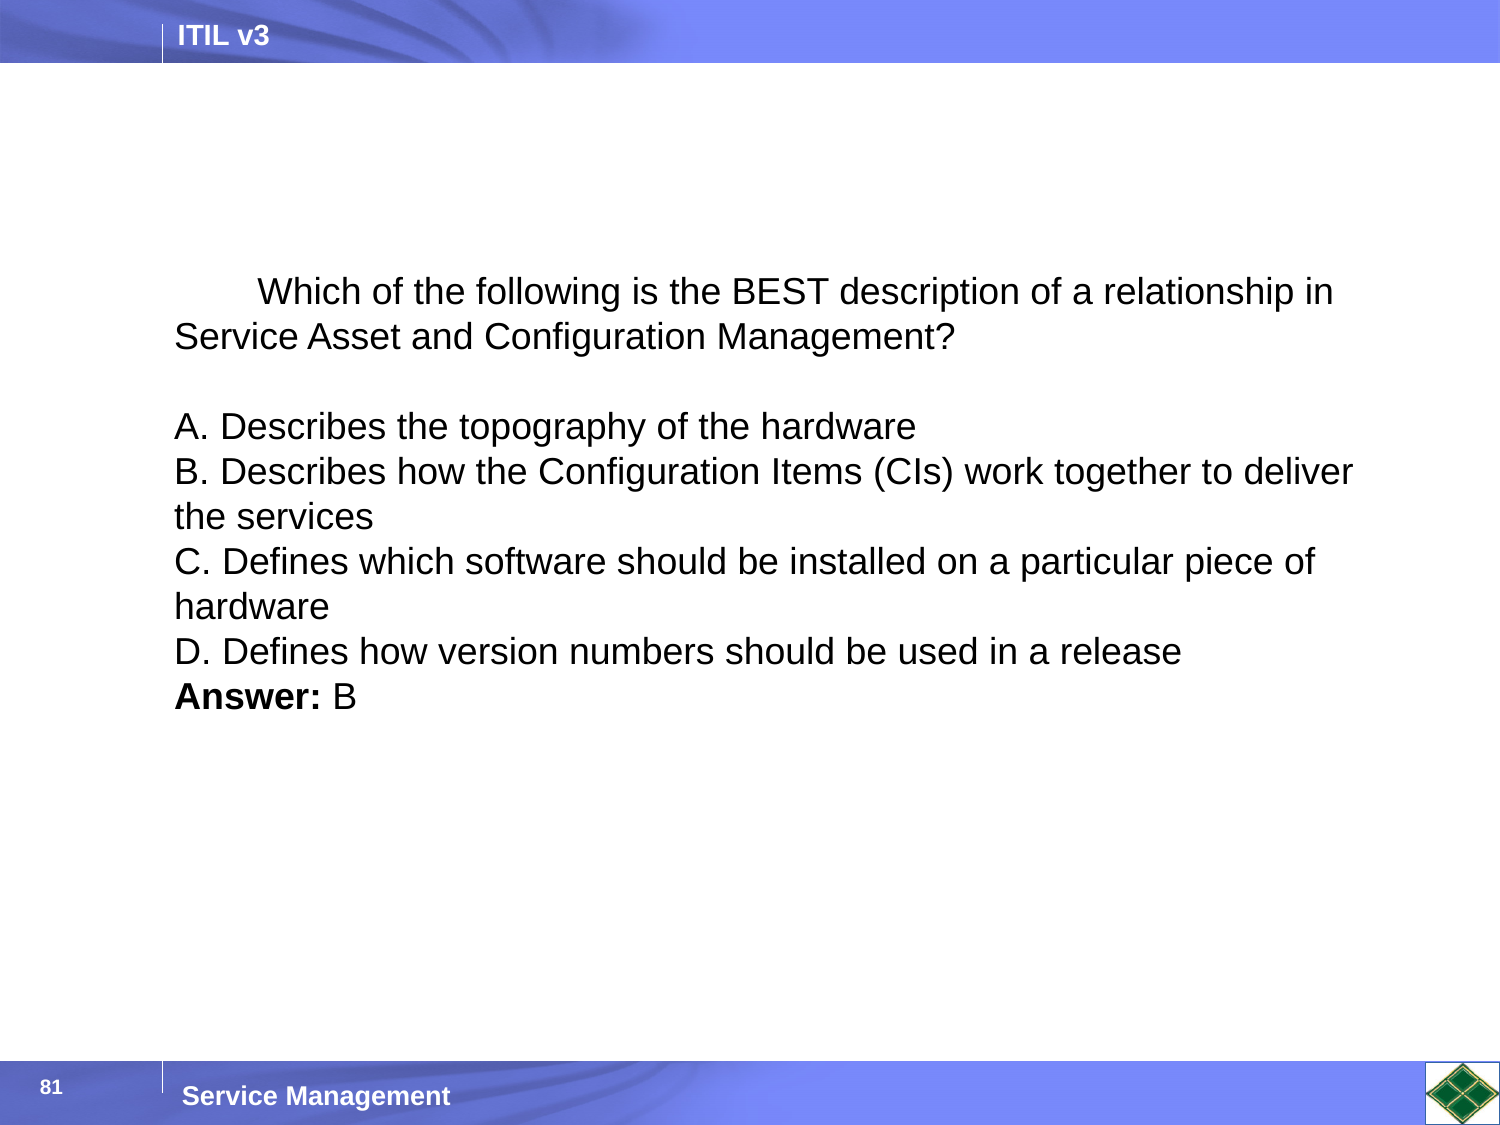

159. Which of the following is the BEST description of a relationship in Service Asset and Configuration Management?
A. Describes the topography of the hardware
B. Describes how the Configuration Items (CIs) work together to deliver the services
C. Defines which software should be installed on a particular piece of hardware
D. Defines how version numbers should be used in a release
Answer: B